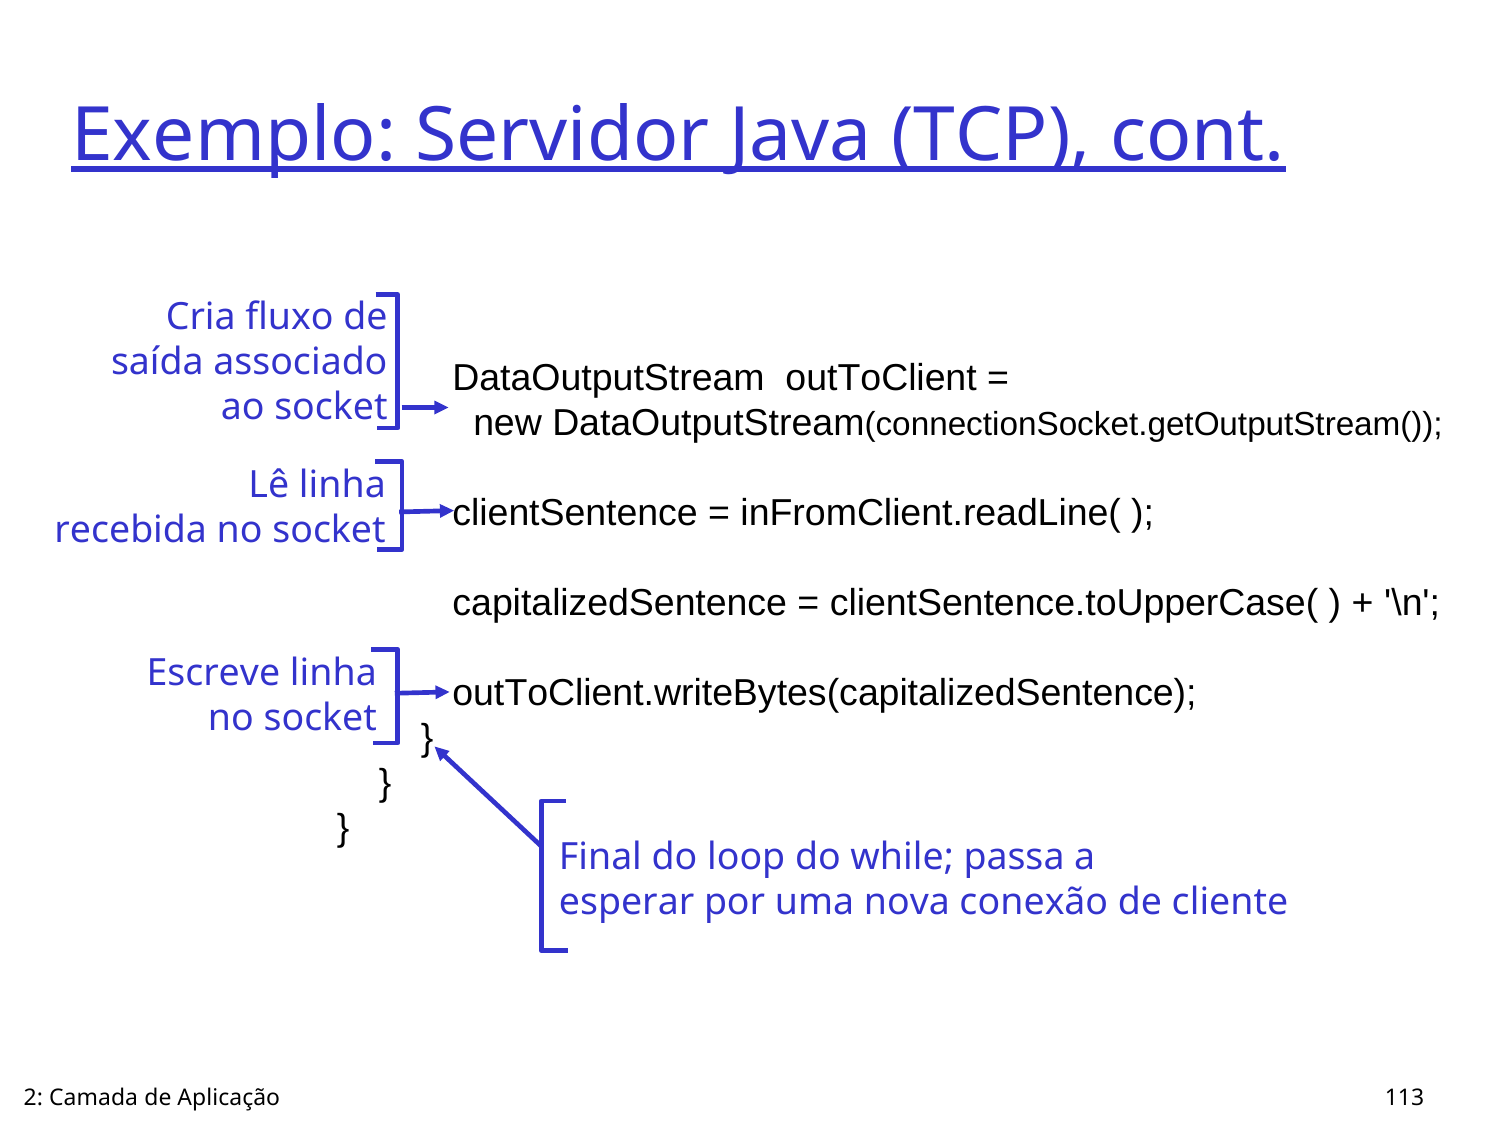

# Exemplo: Servidor Java (TCP), cont.
 DataOutputStream outToClient =
 new DataOutputStream(connectionSocket.getOutputStream());
 clientSentence = inFromClient.readLine( );
 capitalizedSentence = clientSentence.toUpperCase( ) + '\n';
 outToClient.writeBytes(capitalizedSentence);
 }
 }
}
Cria fluxo de
saída associado
ao socket
Lê linha
recebida no socket
Escreve linha
no socket
Final do loop do while; passa a
esperar por uma nova conexão de cliente
113